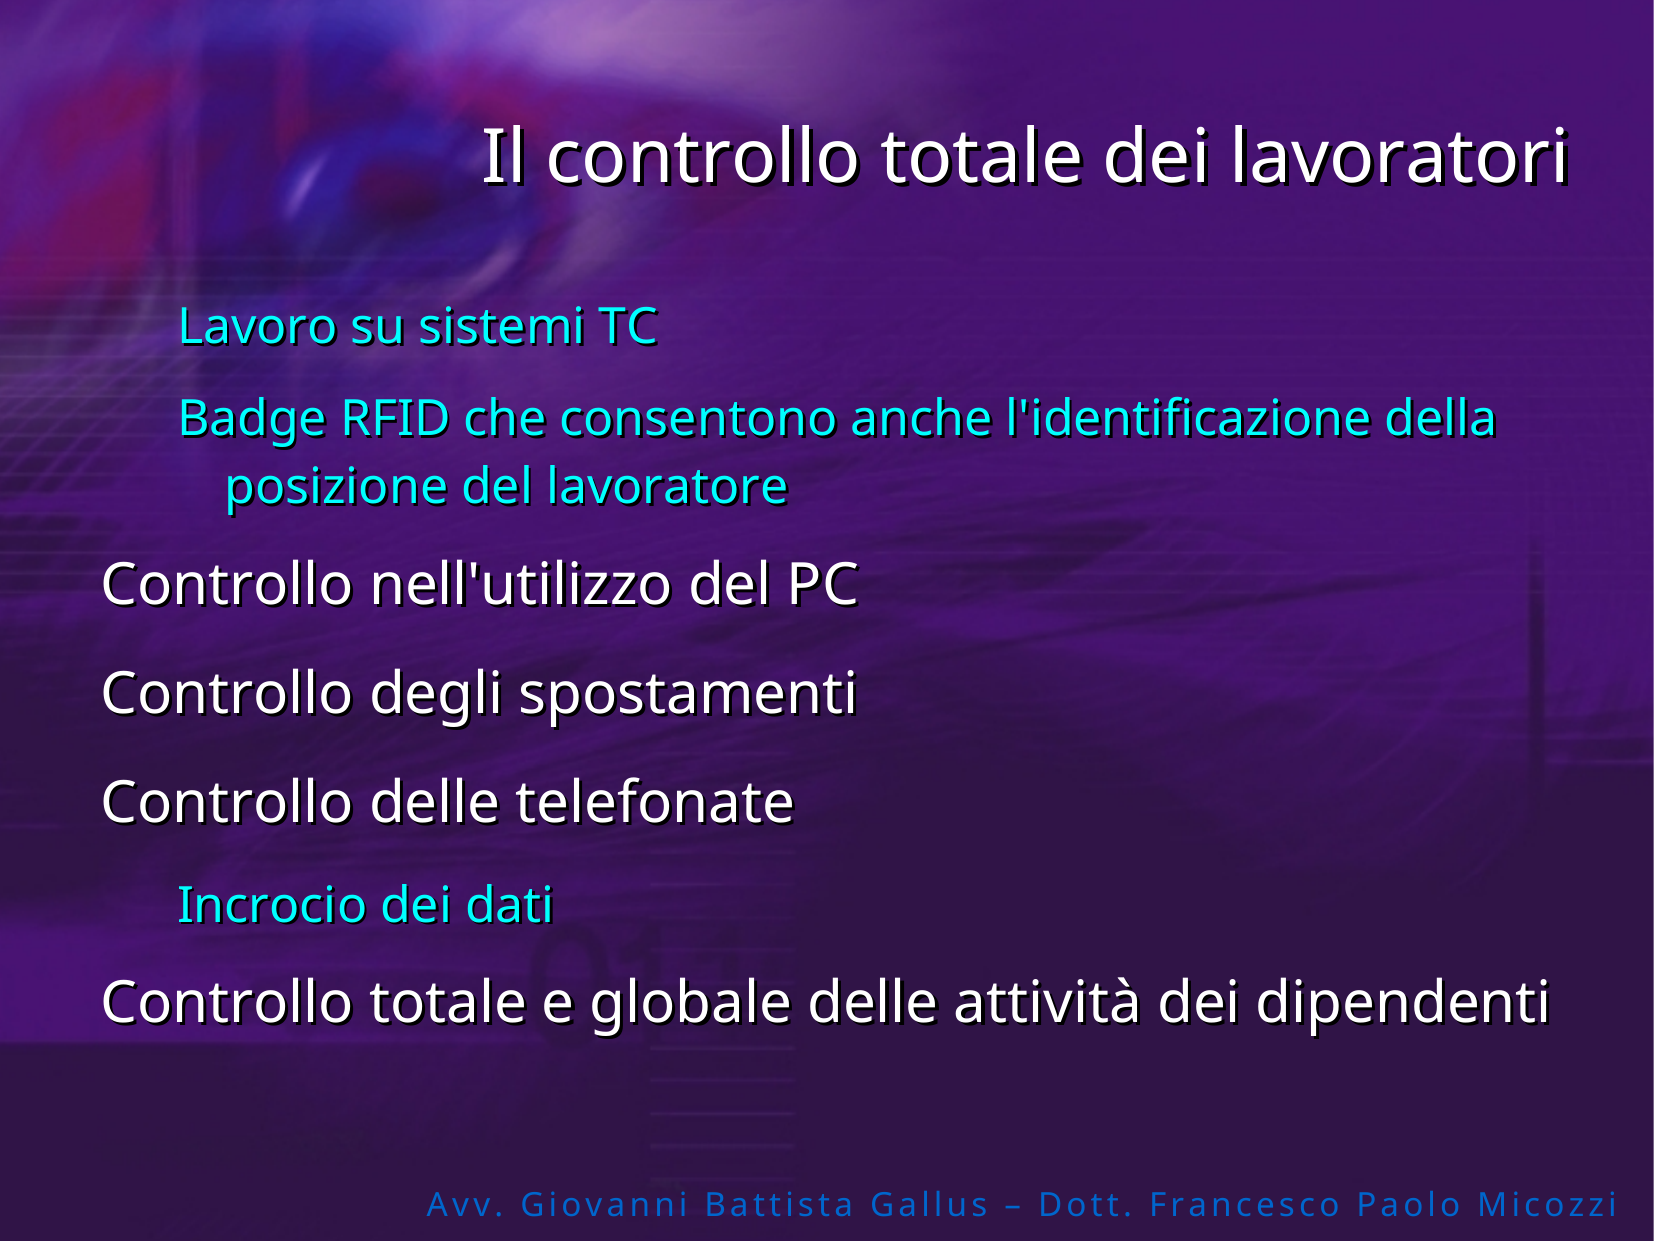

# Il controllo totale dei lavoratori
Lavoro su sistemi TC
Badge RFID che consentono anche l'identificazione della posizione del lavoratore
Controllo nell'utilizzo del PC
Controllo degli spostamenti
Controllo delle telefonate
Incrocio dei dati
Controllo totale e globale delle attività dei dipendenti
dott. Francesco Paolo Micozzi - f.micozzi@studionati.it